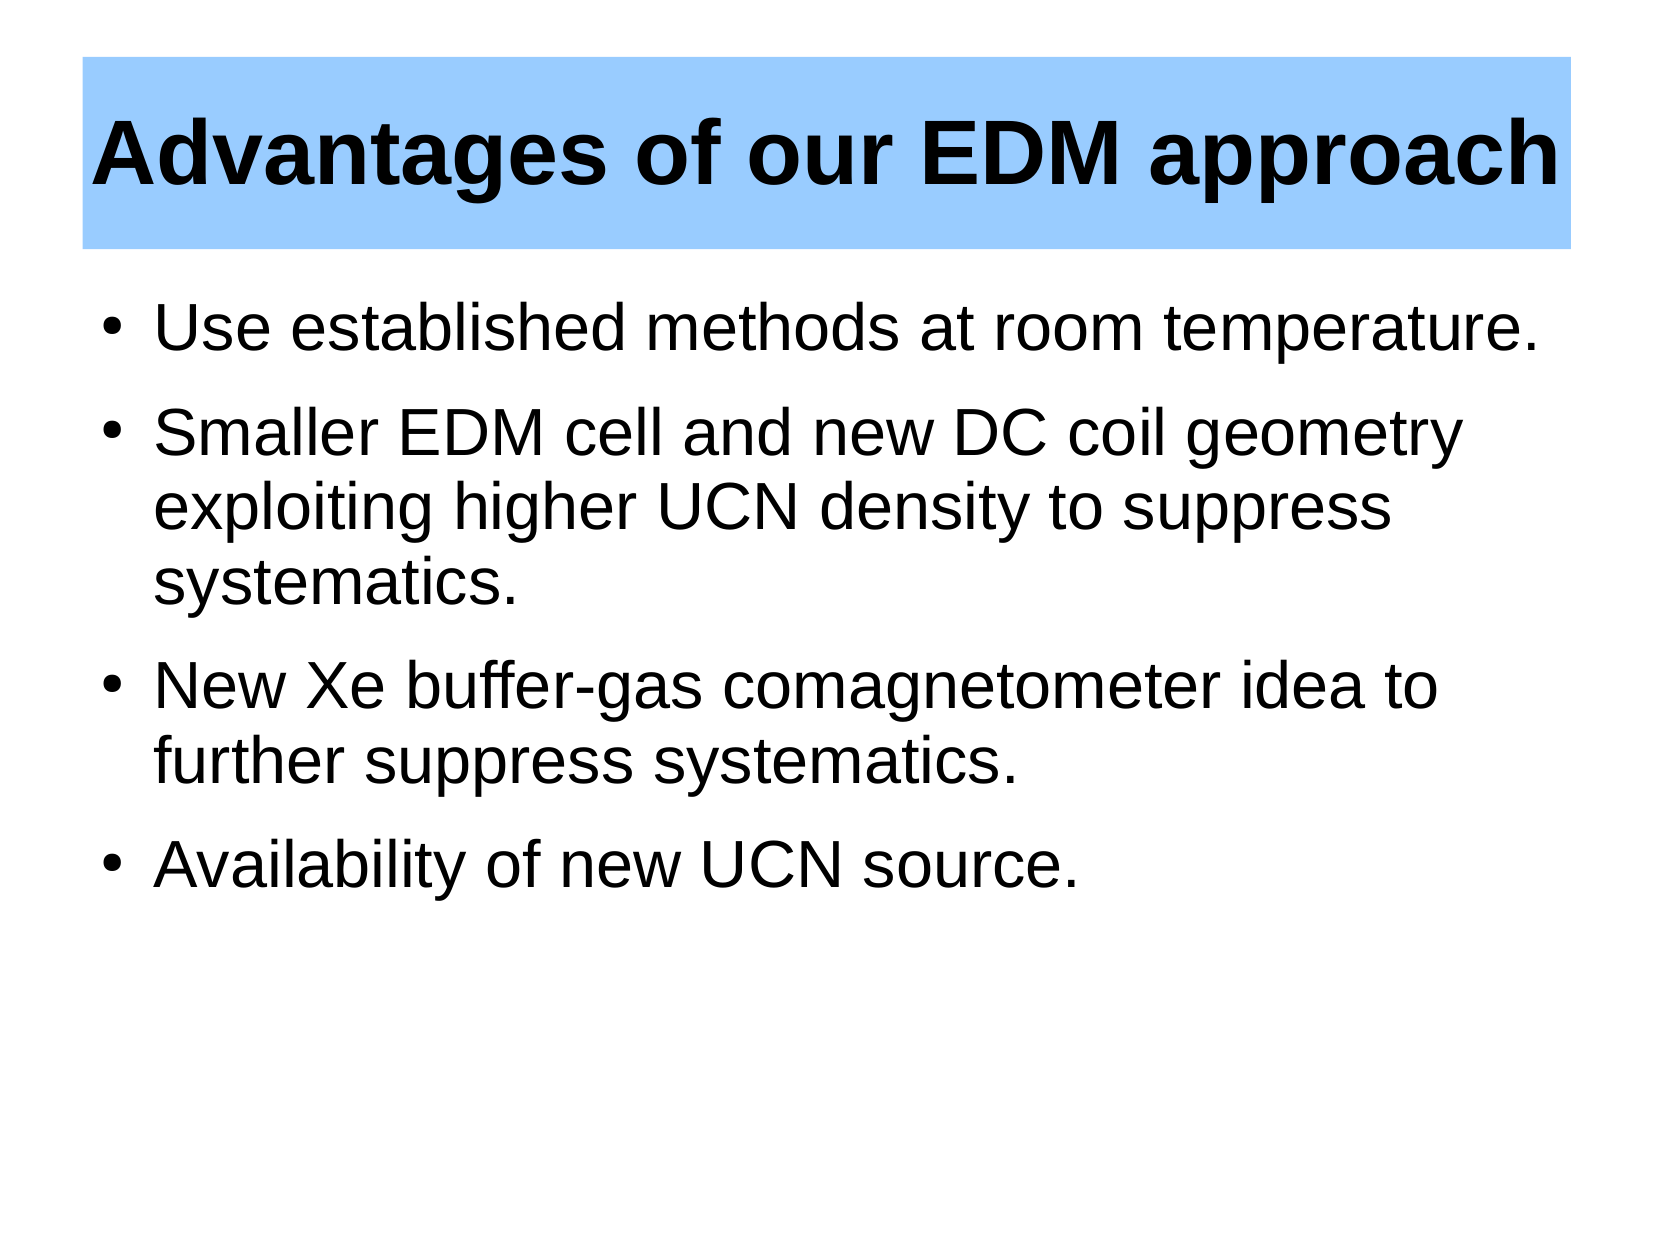

# Advantages of our EDM approach
Use established methods at room temperature.
Smaller EDM cell and new DC coil geometry exploiting higher UCN density to suppress systematics.
New Xe buffer-gas comagnetometer idea to further suppress systematics.
Availability of new UCN source.